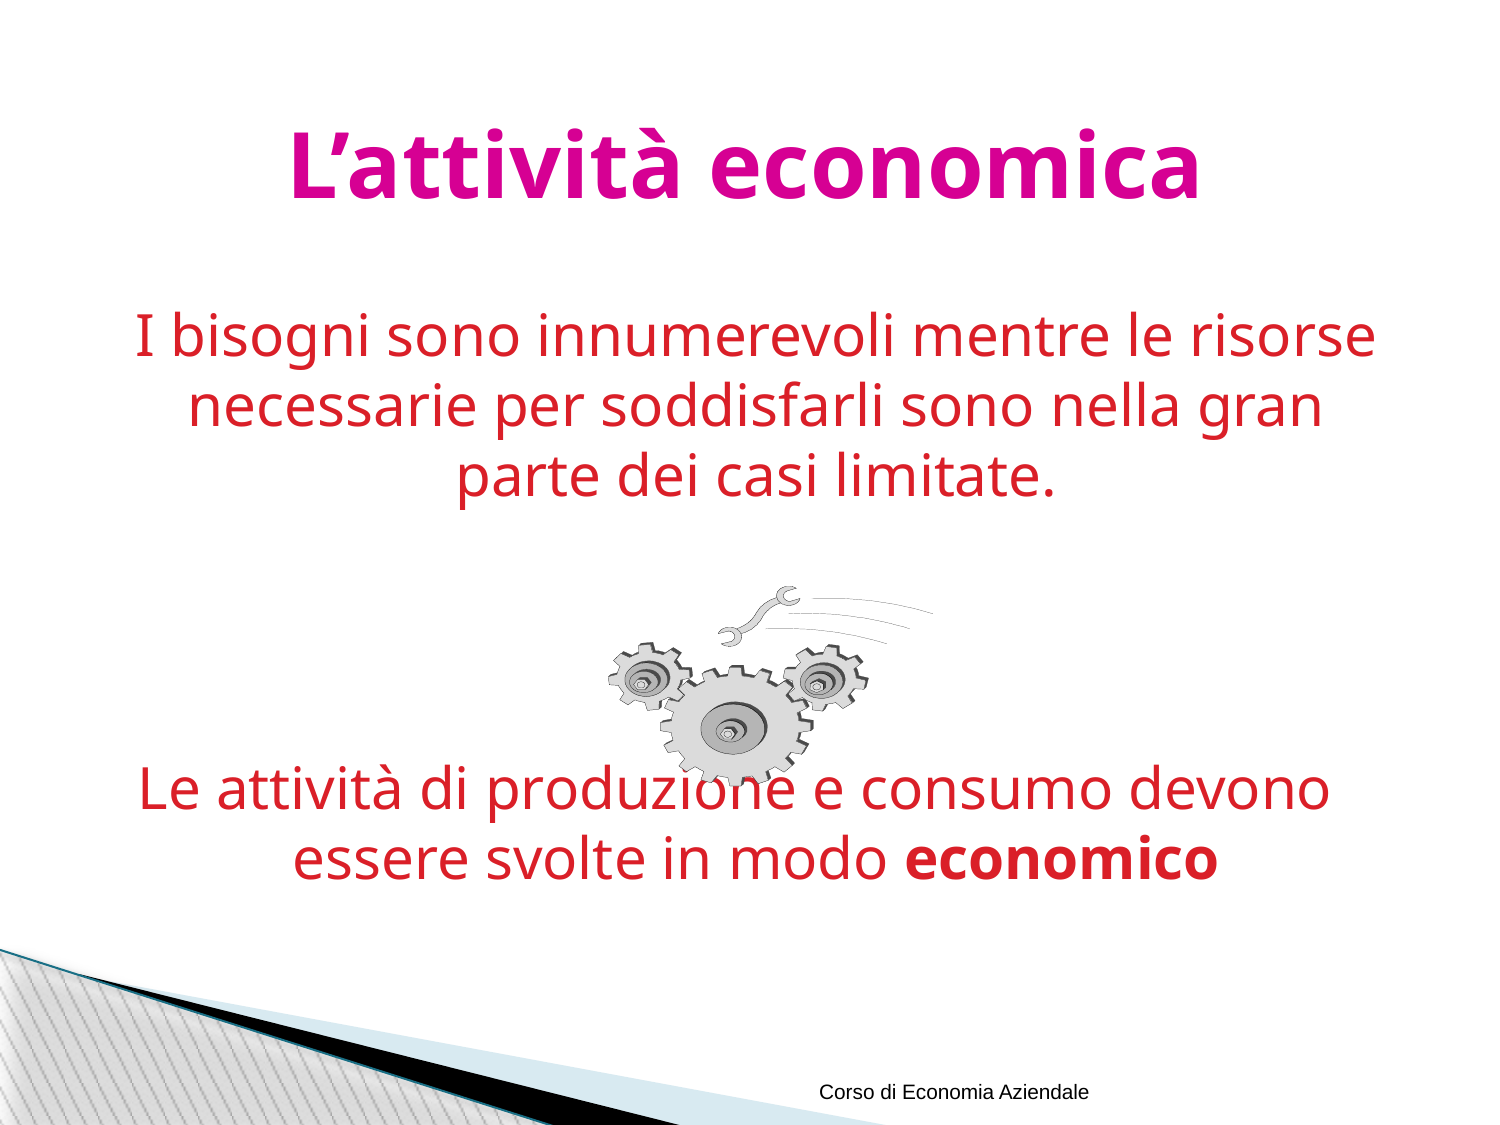

L’attività economica
# I bisogni sono innumerevoli mentre le risorse necessarie per soddisfarli sono nella gran parte dei casi limitate.
Le attività di produzione e consumo devono essere svolte in modo economico
Corso di Economia Aziendale